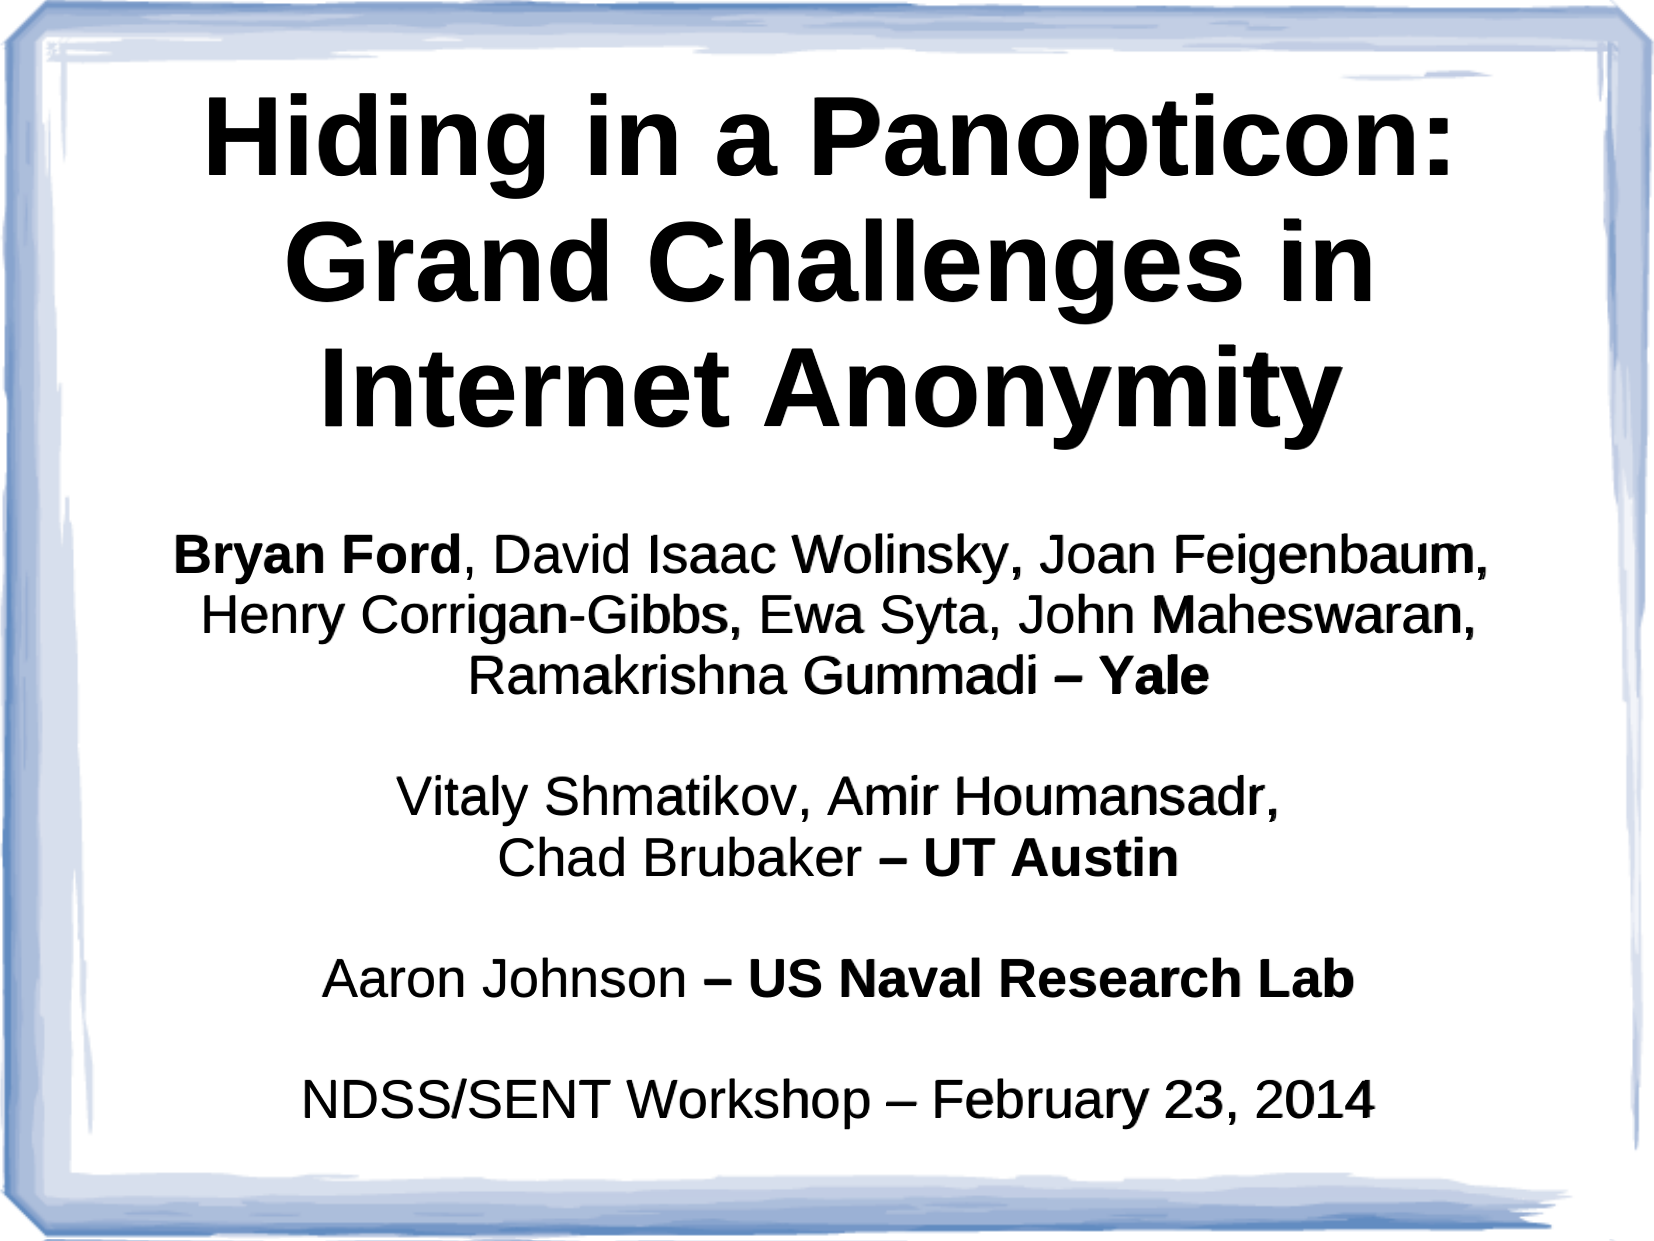

# Hiding in a Panopticon: Grand Challenges in Internet Anonymity
Bryan Ford, David Isaac Wolinsky, Joan Feigenbaum,
Henry Corrigan-Gibbs, Ewa Syta, John Maheswaran, Ramakrishna Gummadi – Yale
Vitaly Shmatikov, Amir Houmansadr,
Chad Brubaker – UT Austin
Aaron Johnson – US Naval Research Lab
NDSS/SENT Workshop – February 23, 2014